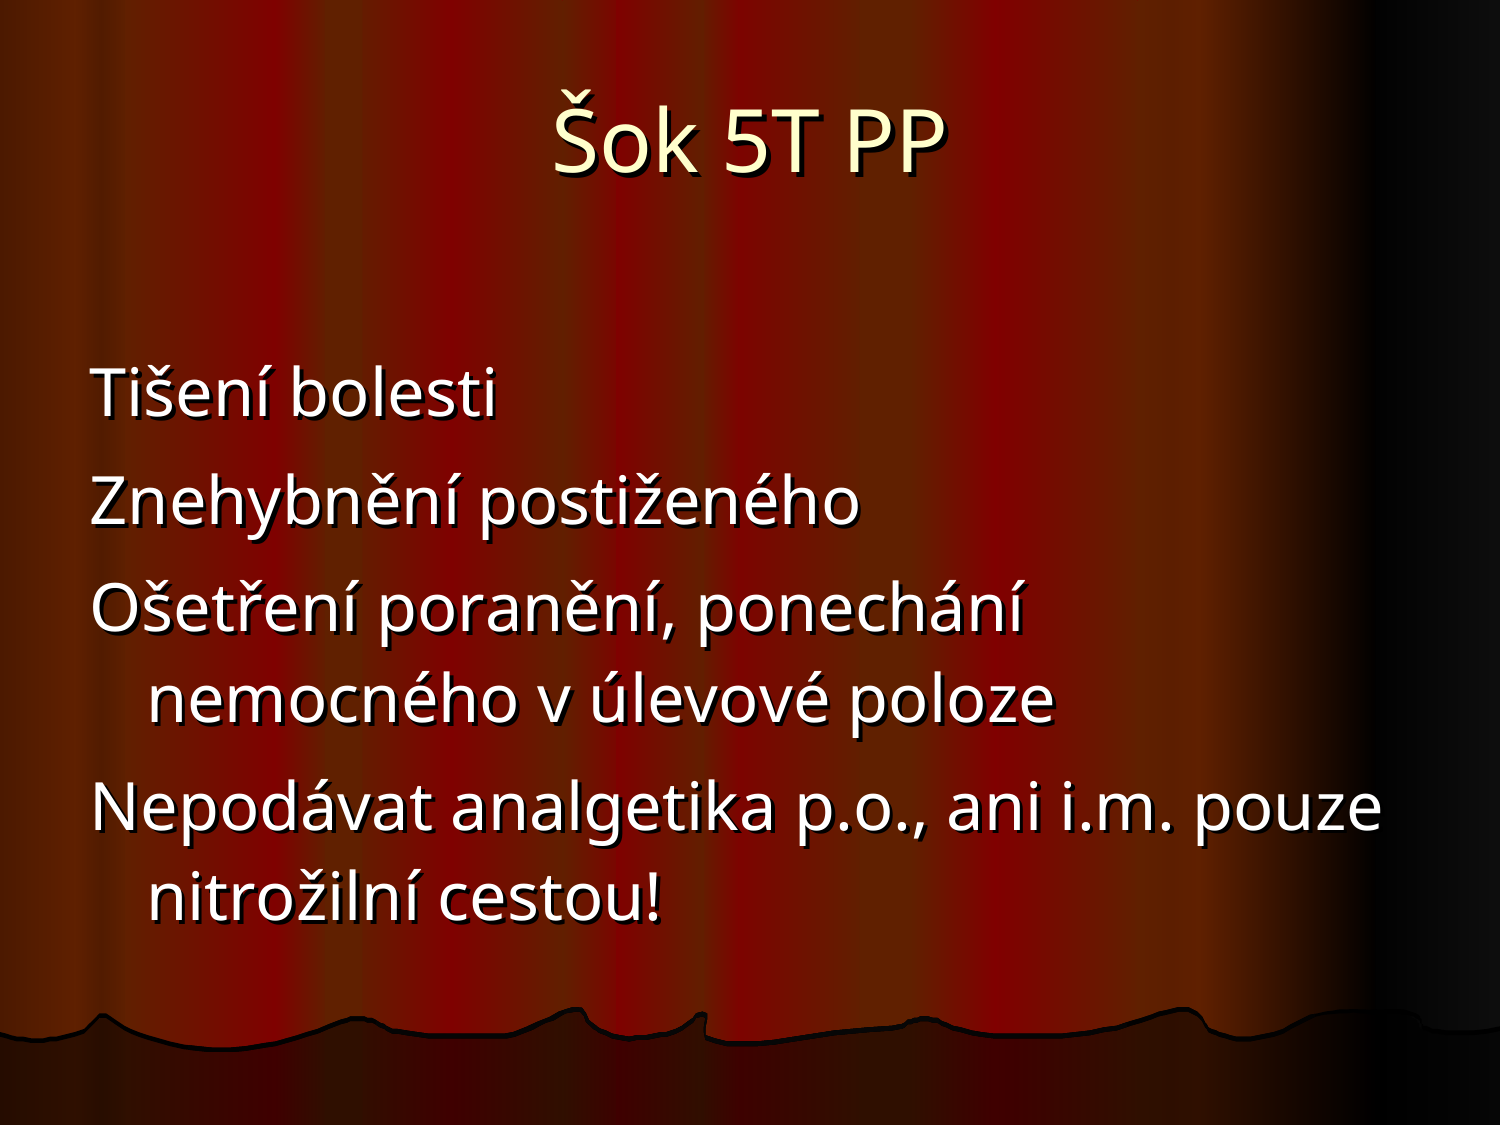

# Šok 5T PP
Tišení bolesti
Znehybnění postiženého
Ošetření poranění, ponechání nemocného v úlevové poloze
Nepodávat analgetika p.o., ani i.m. pouze nitrožilní cestou!